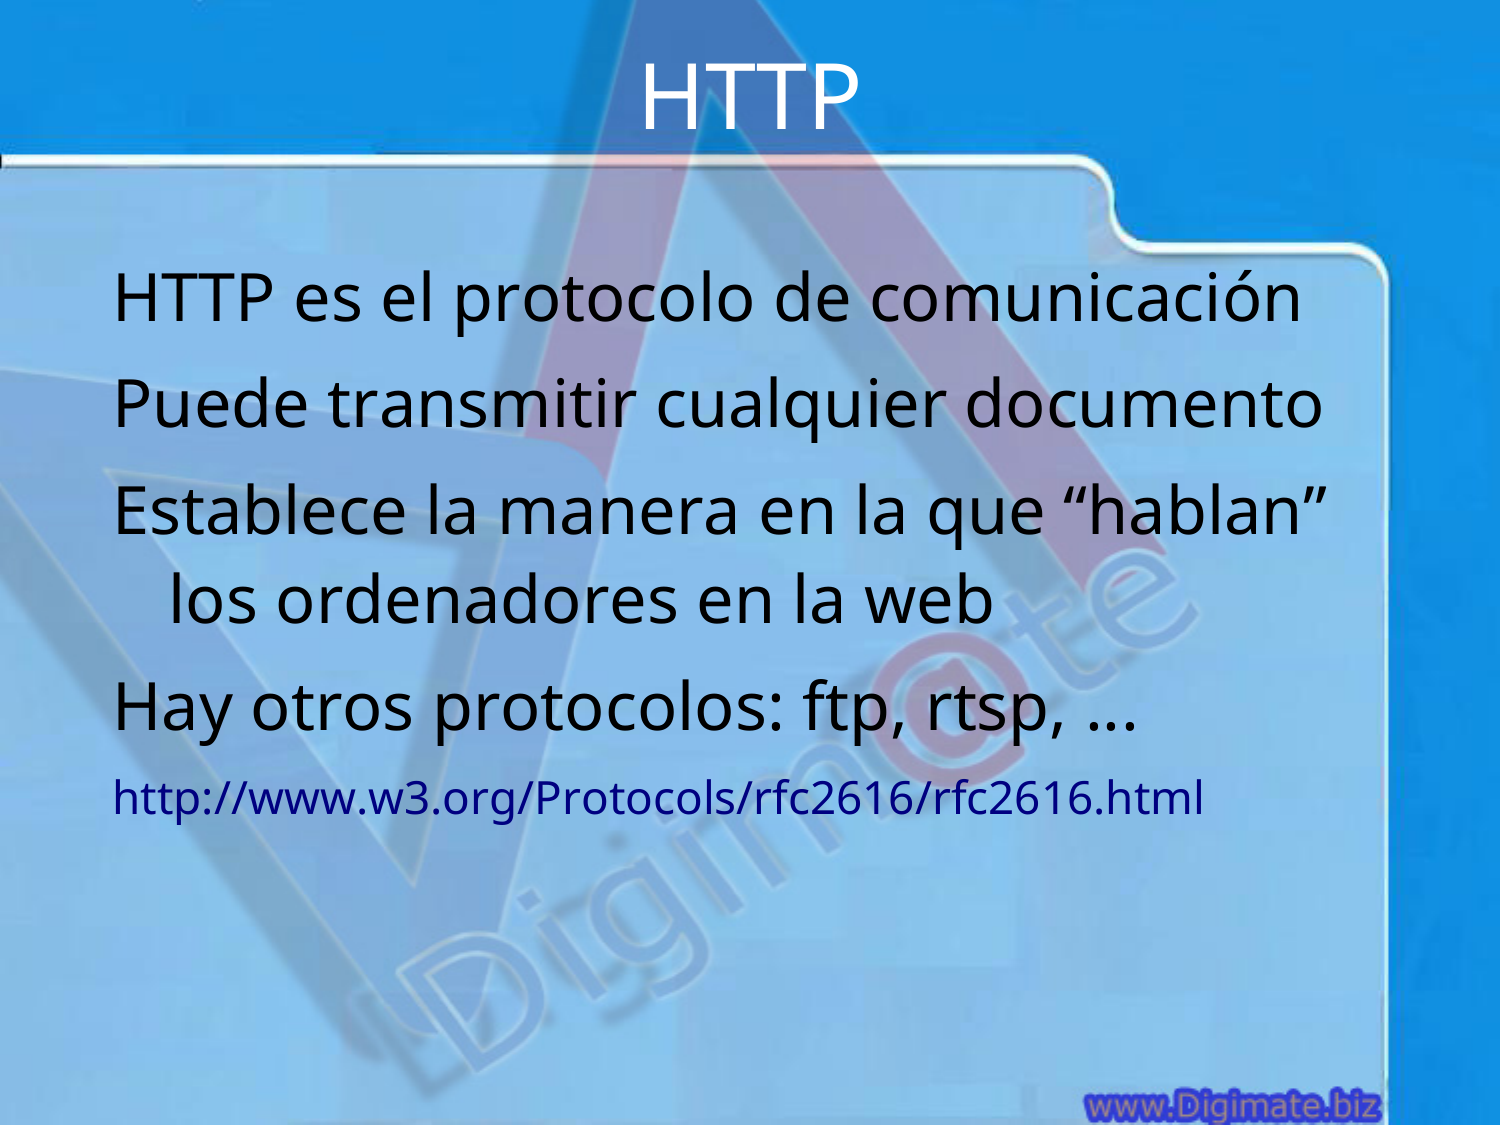

# HTTP
HTTP es el protocolo de comunicación
Puede transmitir cualquier documento
Establece la manera en la que “hablan” los ordenadores en la web
Hay otros protocolos: ftp, rtsp, ...
http://www.w3.org/Protocols/rfc2616/rfc2616.html